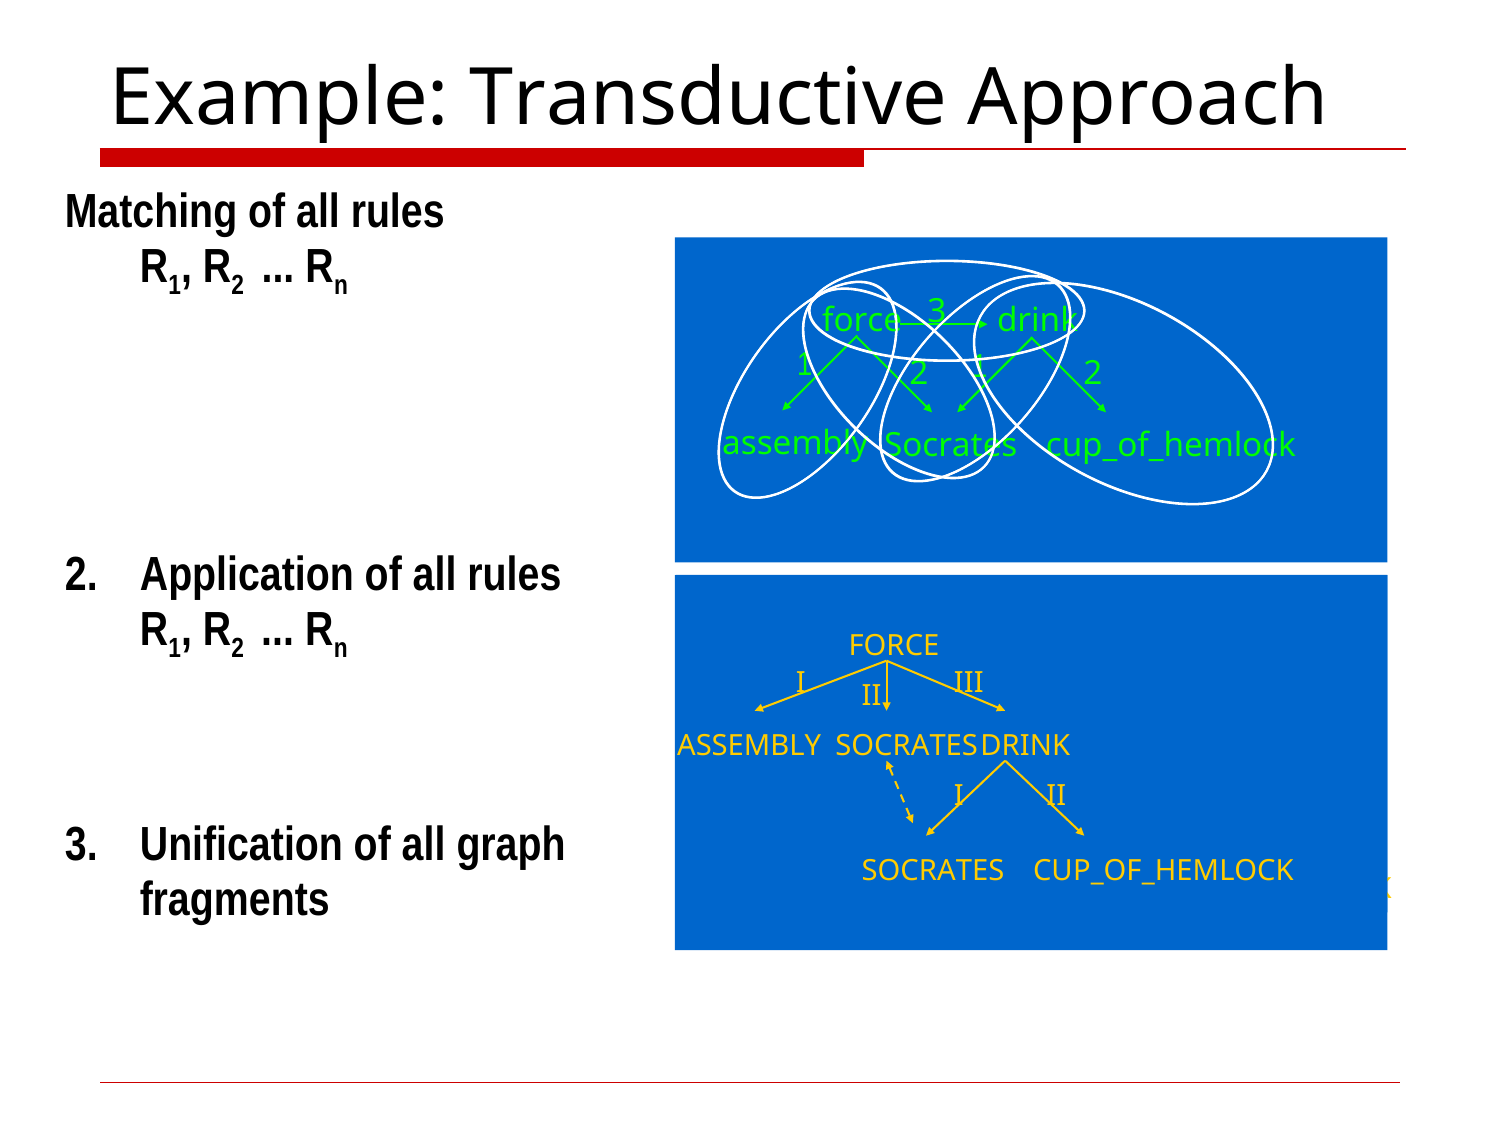

# Example: Transductive Approach
Matching of all rules
R1, R2 ... Rn
3
force
drink
1
1
2
Socrates
2
cup_of_hemlock
assembly
2.	Application of all rules
R1, R2 ... Rn
FORCE
I
III
II
ASSEMBLY
SOCRATES
DRINK
I
II
SOCRATES
CUP_OF_HEMLOCK
FORCE
I
ASSEMBLY
FORCE
III
DRINK
FORCE
SOCRATES
II
DRINK
I
SOCRATES
DRINK
II
CUP_OF_HEMLOCK
3.	Unification of all graph fragments